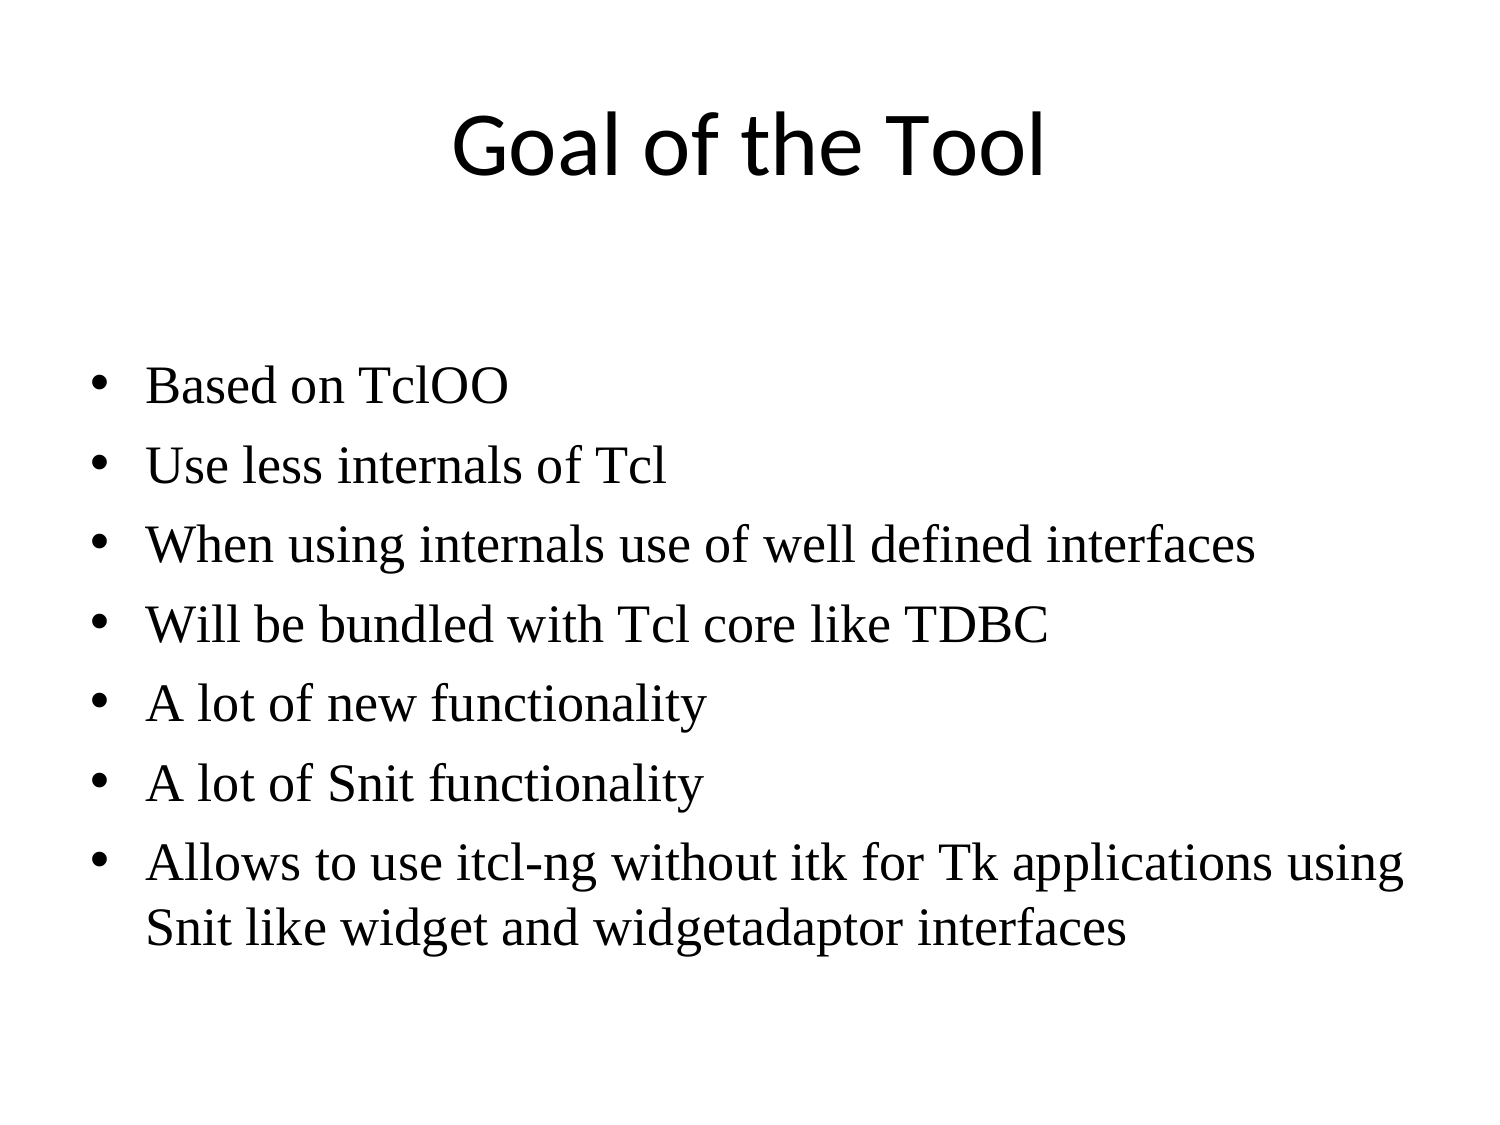

Goal of the Tool
Based on TclOO
Use less internals of Tcl
When using internals use of well defined interfaces
Will be bundled with Tcl core like TDBC
A lot of new functionality
A lot of Snit functionality
Allows to use itcl-ng without itk for Tk applications using Snit like widget and widgetadaptor interfaces